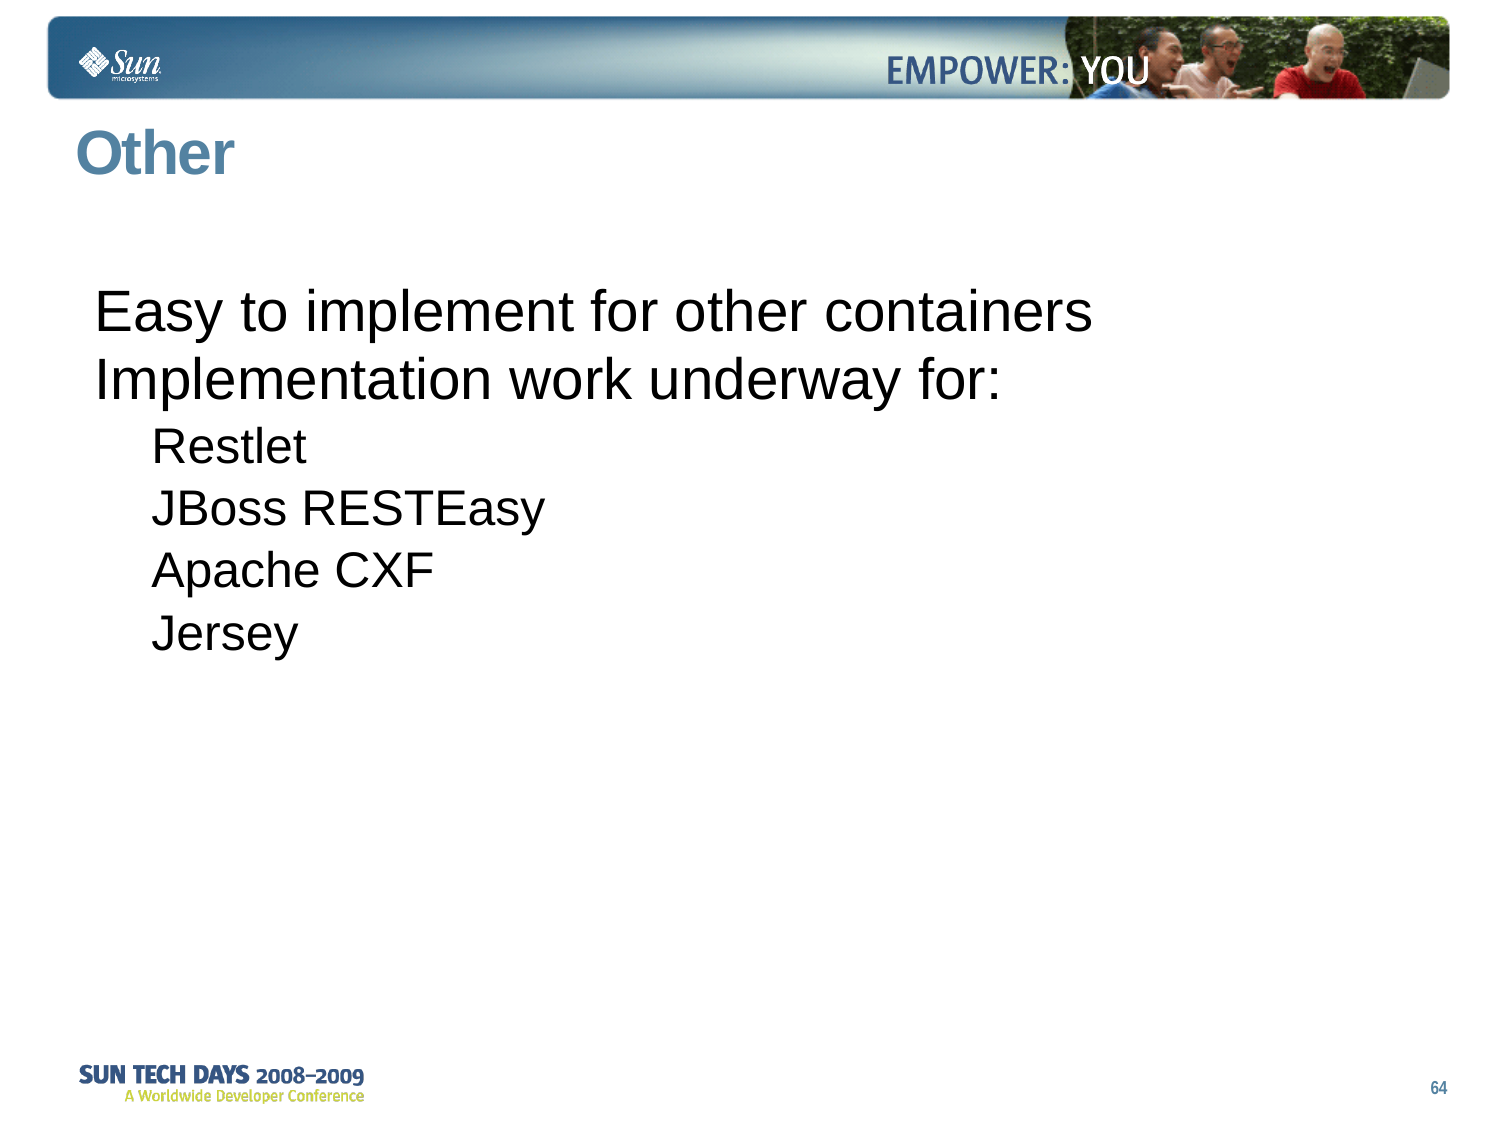

# Other
Easy to implement for other containers
Implementation work underway for:
Restlet
JBoss RESTEasy
Apache CXF
Jersey